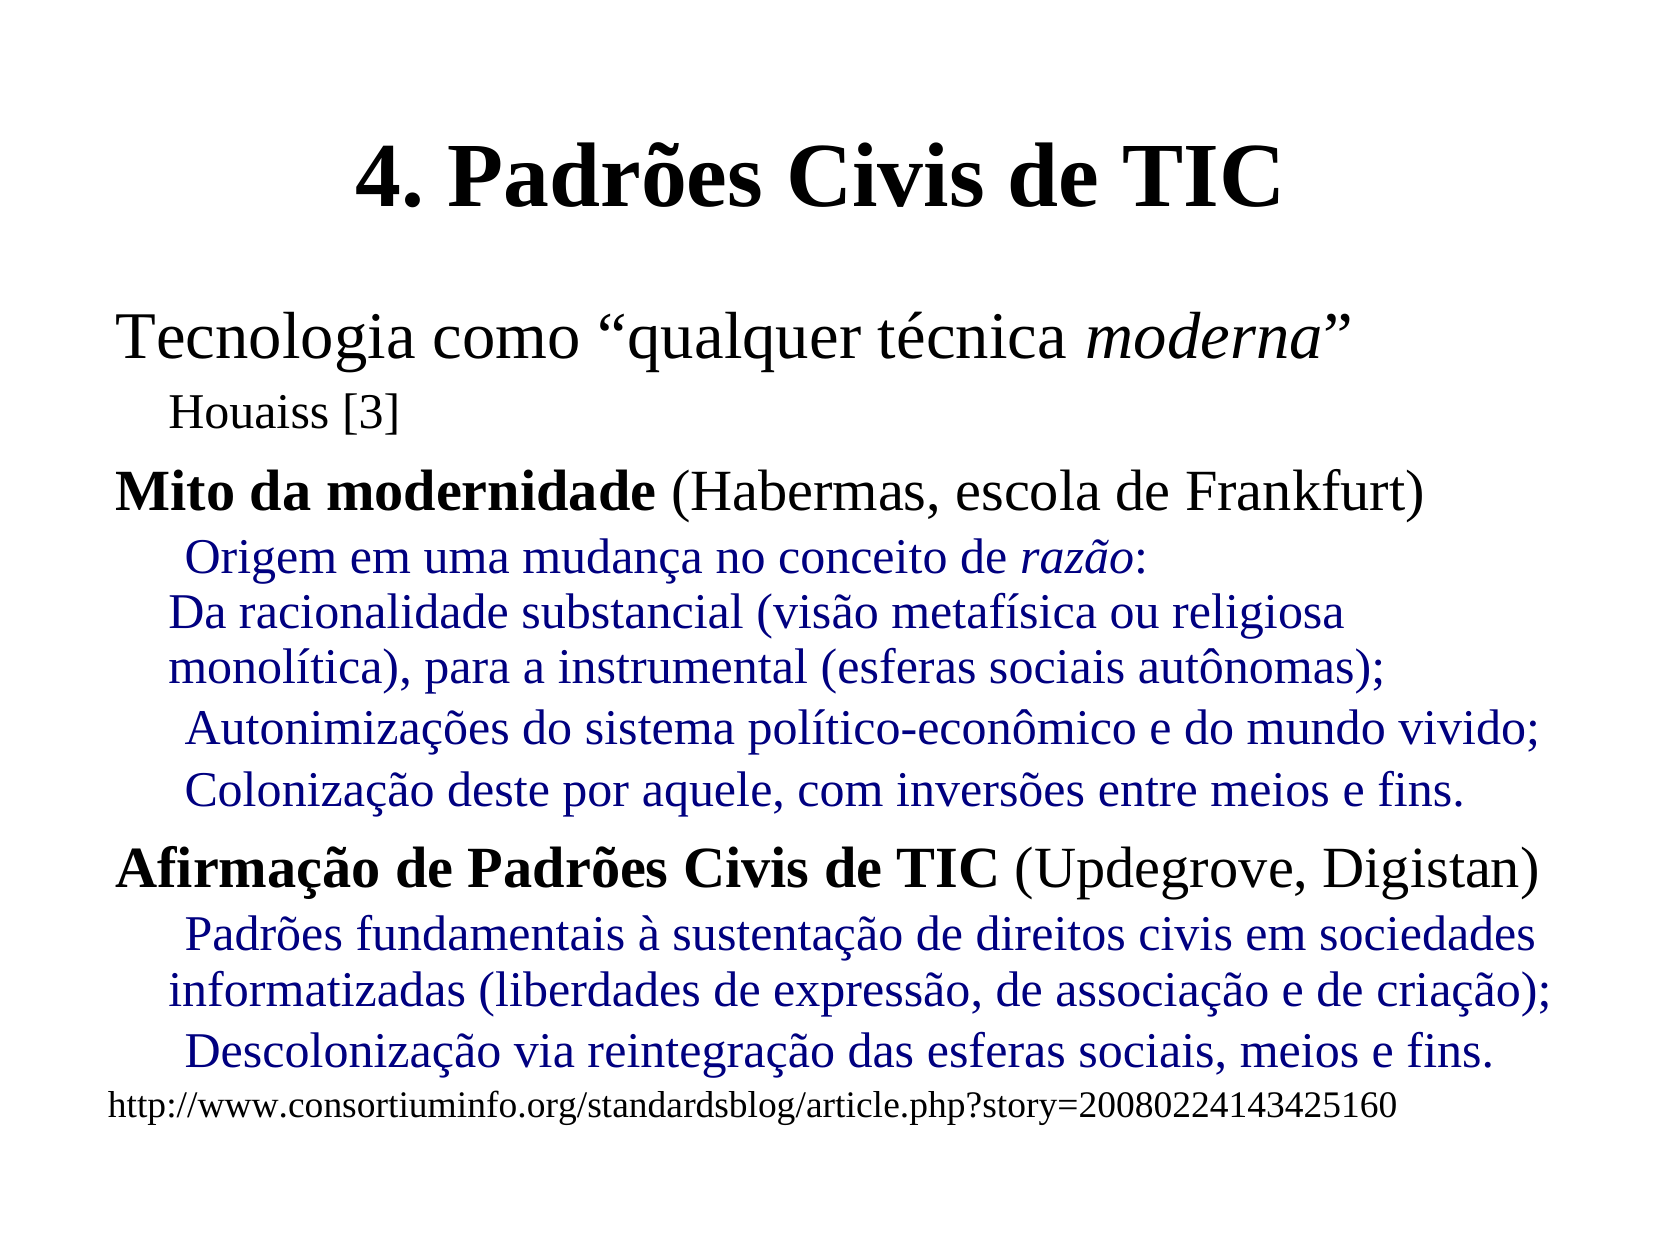

# 4. Padrões Civis de TIC
Tecnologia como “qualquer técnica moderna”
Houaiss [3]
Mito da modernidade (Habermas, escola de Frankfurt)
 Origem em uma mudança no conceito de razão:
Da racionalidade substancial (visão metafísica ou religiosa monolítica), para a instrumental (esferas sociais autônomas);
 Autonimizações do sistema político-econômico e do mundo vivido;
 Colonização deste por aquele, com inversões entre meios e fins.
Afirmação de Padrões Civis de TIC (Updegrove, Digistan)
 Padrões fundamentais à sustentação de direitos civis em sociedades informatizadas (liberdades de expressão, de associação e de criação);
 Descolonização via reintegração das esferas sociais, meios e fins.
http://www.consortiuminfo.org/standardsblog/article.php?story=20080224143425160